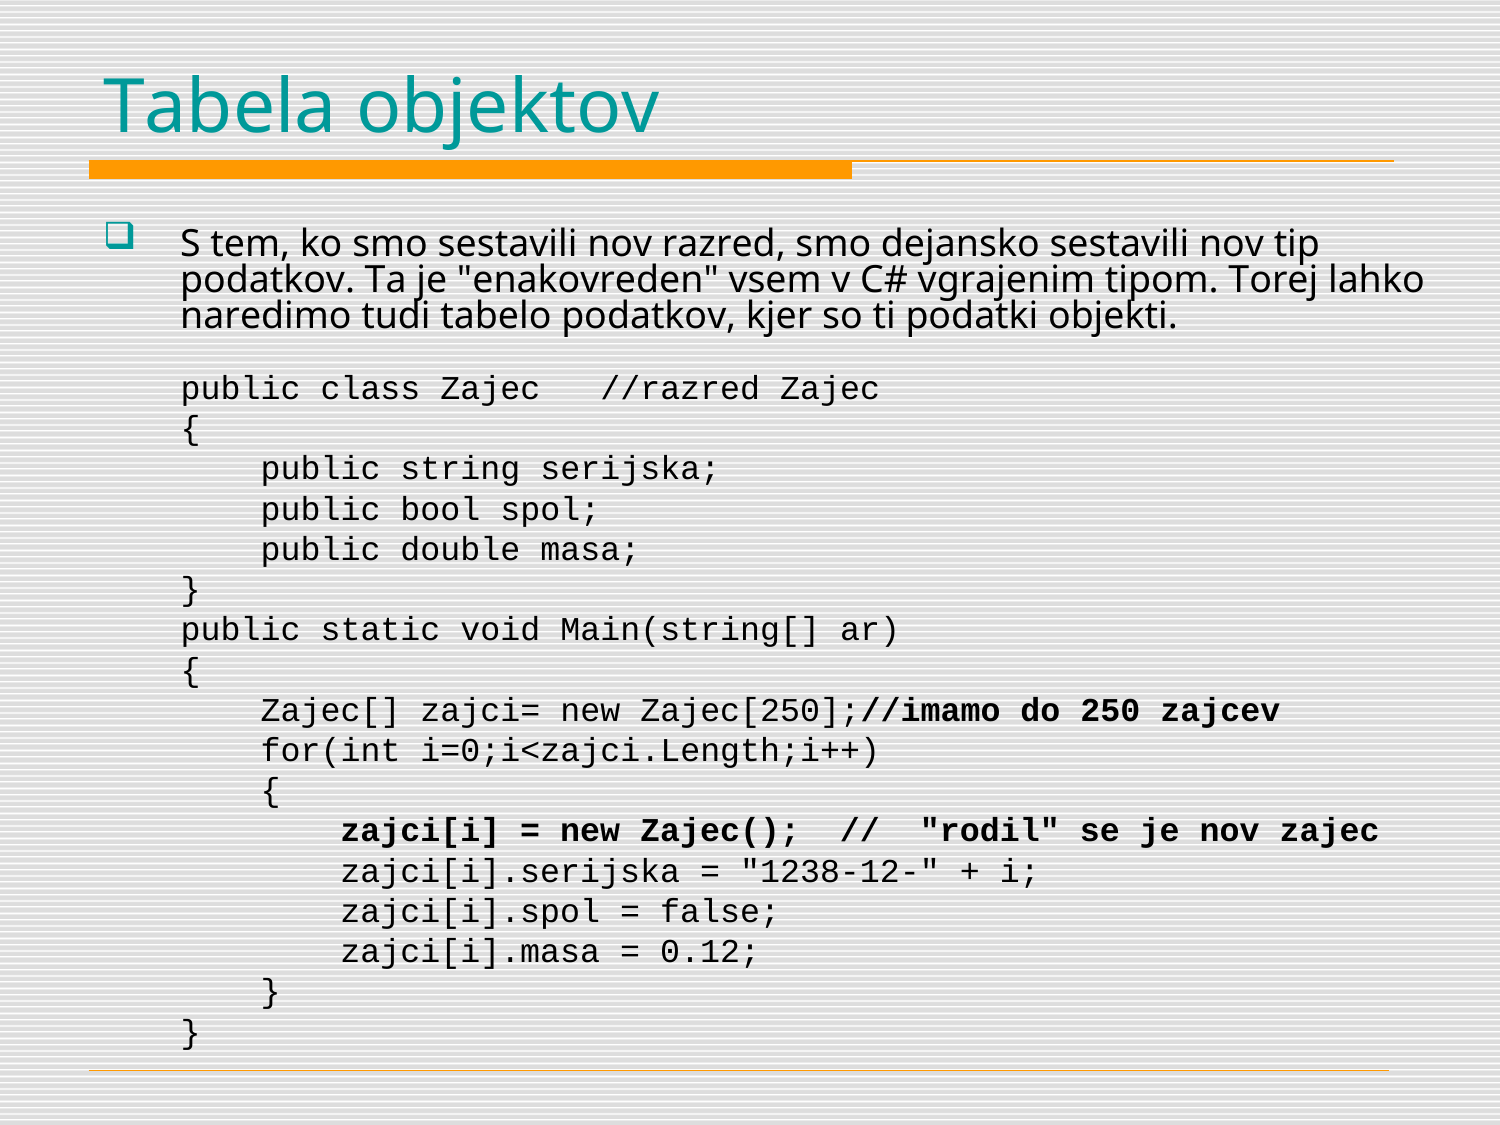

# Tabela objektov
S tem, ko smo sestavili nov razred, smo dejansko sestavili nov tip podatkov. Ta je "enakovreden" vsem v C# vgrajenim tipom. Torej lahko naredimo tudi tabelo podatkov, kjer so ti podatki objekti.
public class Zajec //razred Zajec
{
 public string serijska;
 public bool spol;
 public double masa;
}
public static void Main(string[] ar)
{
 Zajec[] zajci= new Zajec[250];//imamo do 250 zajcev
 for(int i=0;i<zajci.Length;i++)
 {
 zajci[i] = new Zajec(); // "rodil" se je nov zajec
 zajci[i].serijska = "1238-12-" + i;
 zajci[i].spol = false;
 zajci[i].masa = 0.12;
 }
}